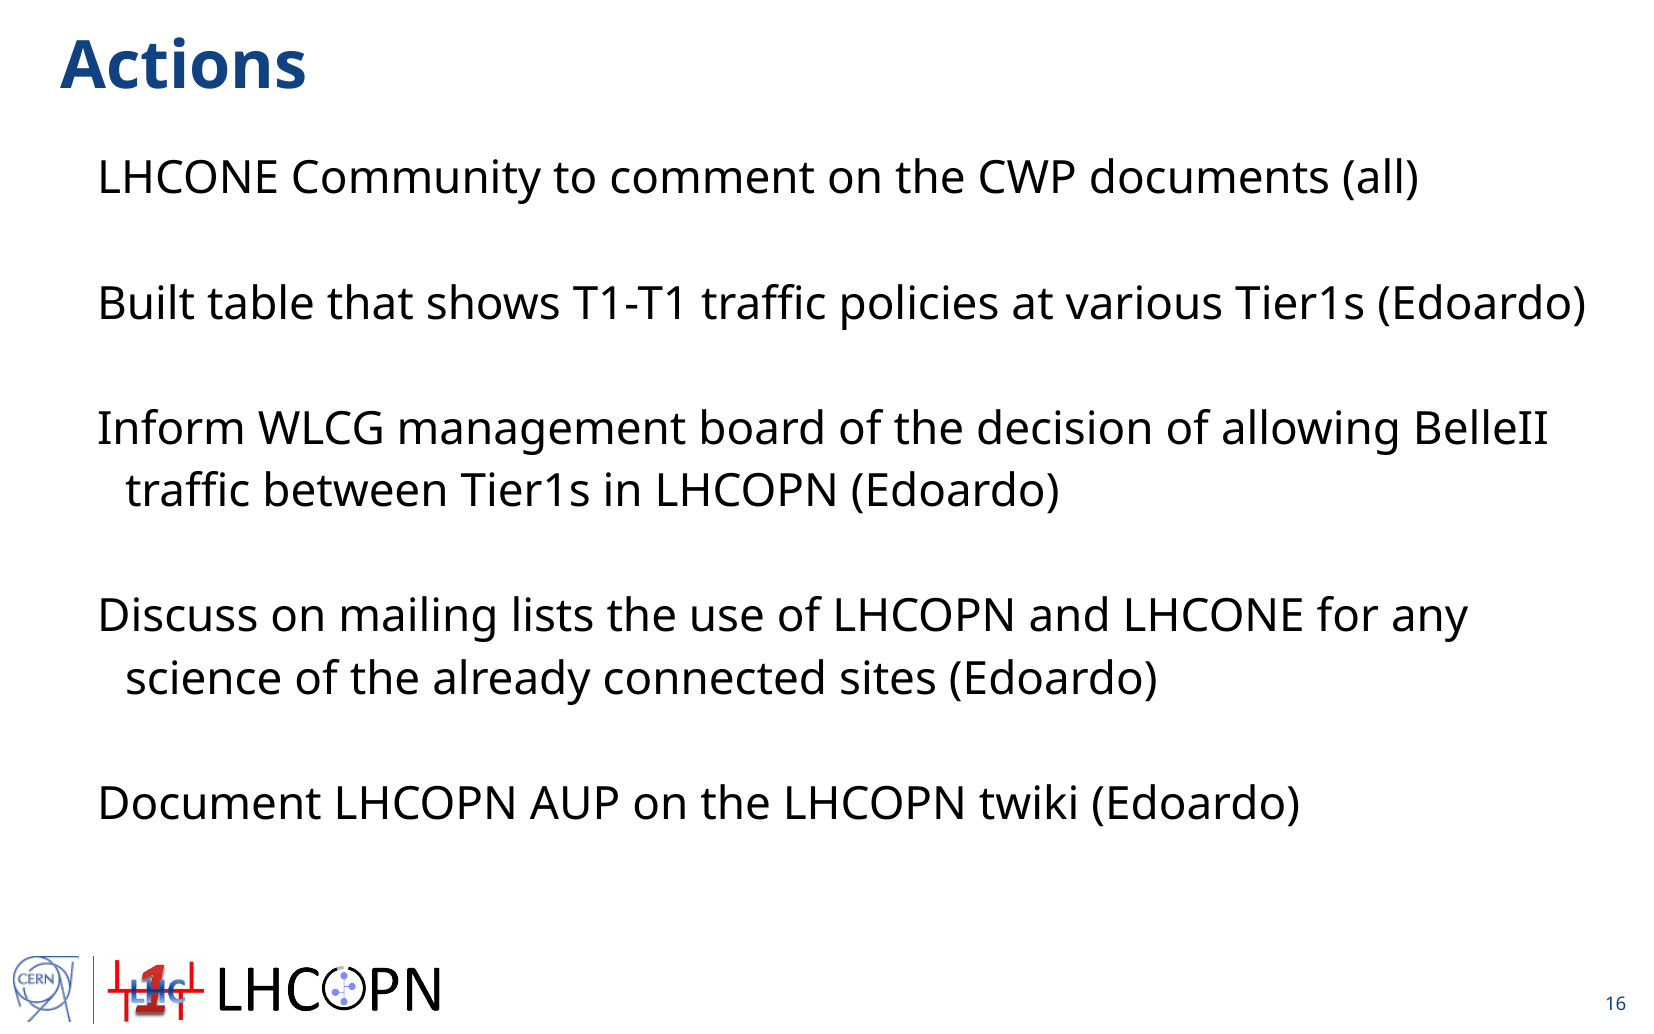

# Actions
LHCONE Community to comment on the CWP documents (all)
Built table that shows T1-T1 traffic policies at various Tier1s (Edoardo)
Inform WLCG management board of the decision of allowing BelleII traffic between Tier1s in LHCOPN (Edoardo)
Discuss on mailing lists the use of LHCOPN and LHCONE for any science of the already connected sites (Edoardo)
Document LHCOPN AUP on the LHCOPN twiki (Edoardo)